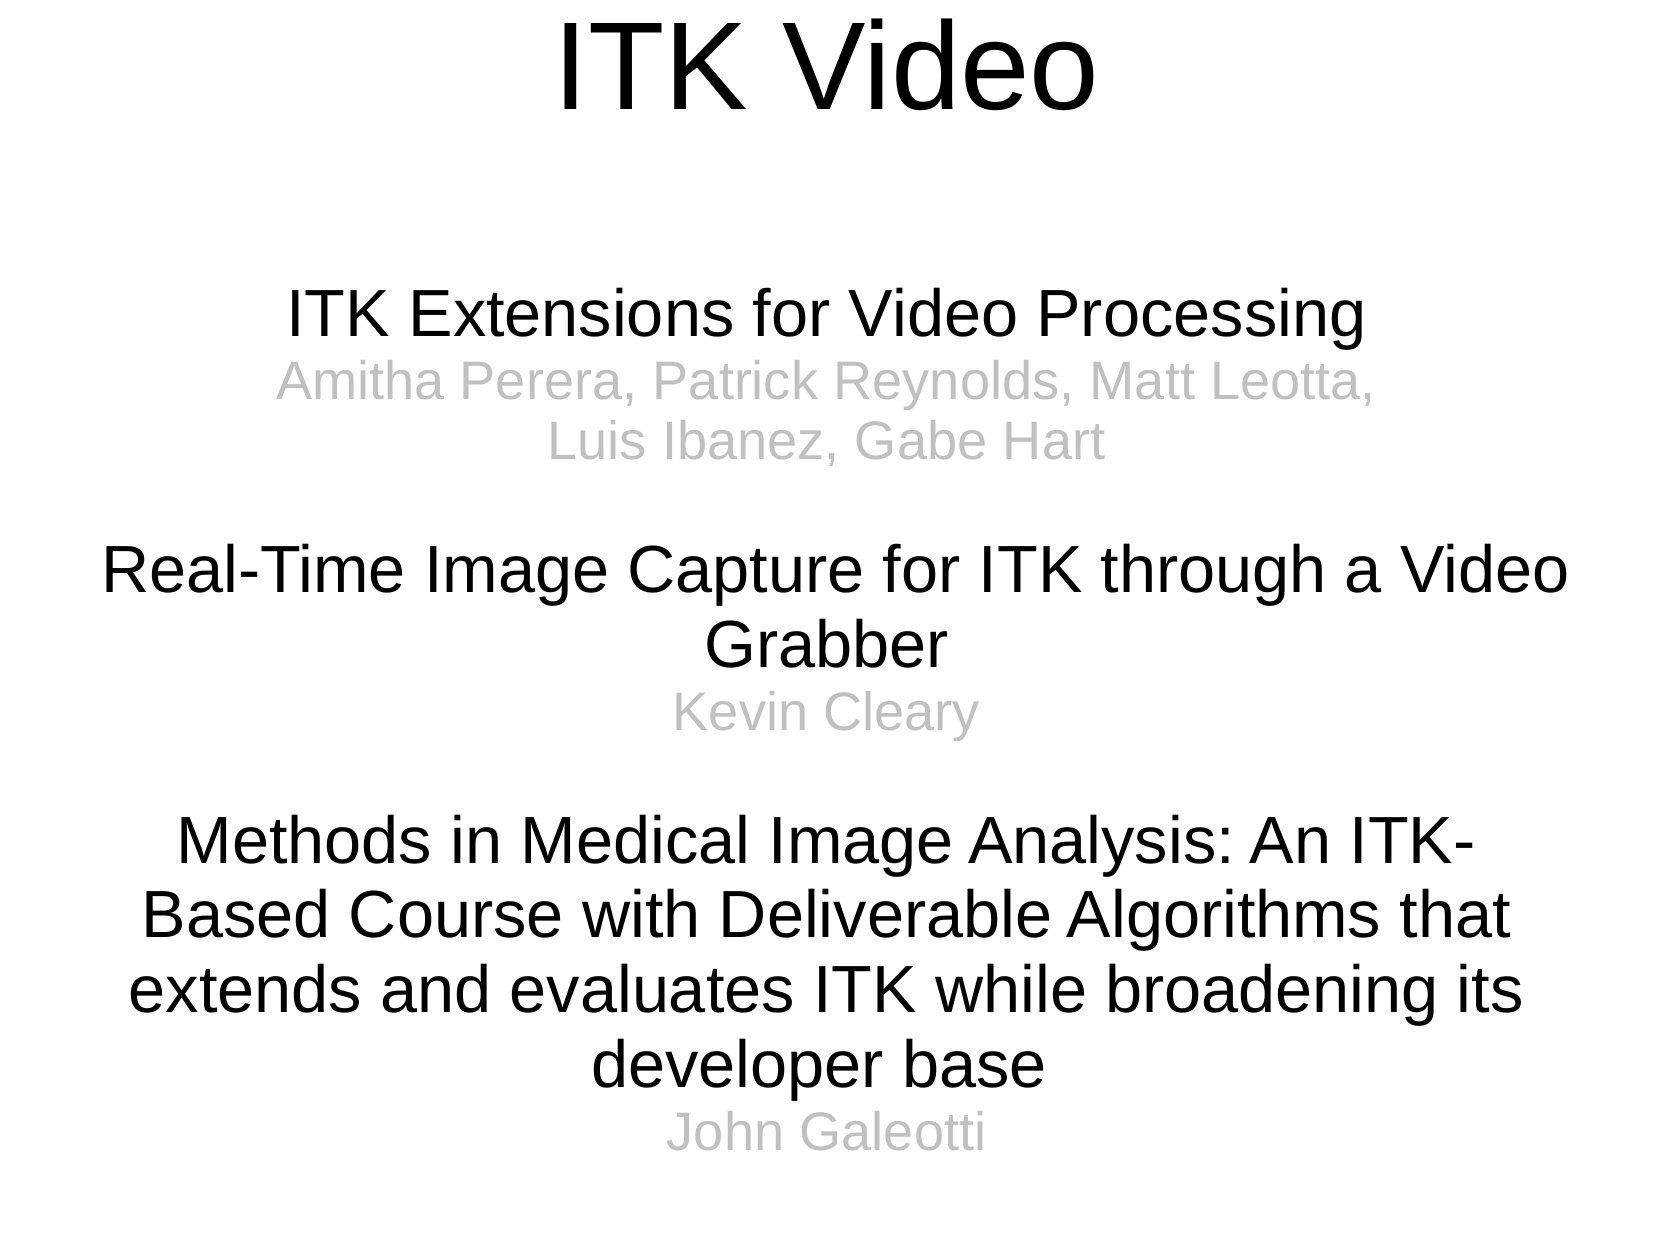

# ITK Video
ITK Extensions for Video Processing
Amitha Perera, Patrick Reynolds, Matt Leotta,
Luis Ibanez, Gabe Hart
 Real-Time Image Capture for ITK through a Video Grabber
Kevin Cleary
Methods in Medical Image Analysis: An ITK-Based Course with Deliverable Algorithms that extends and evaluates ITK while broadening its developer base
John Galeotti